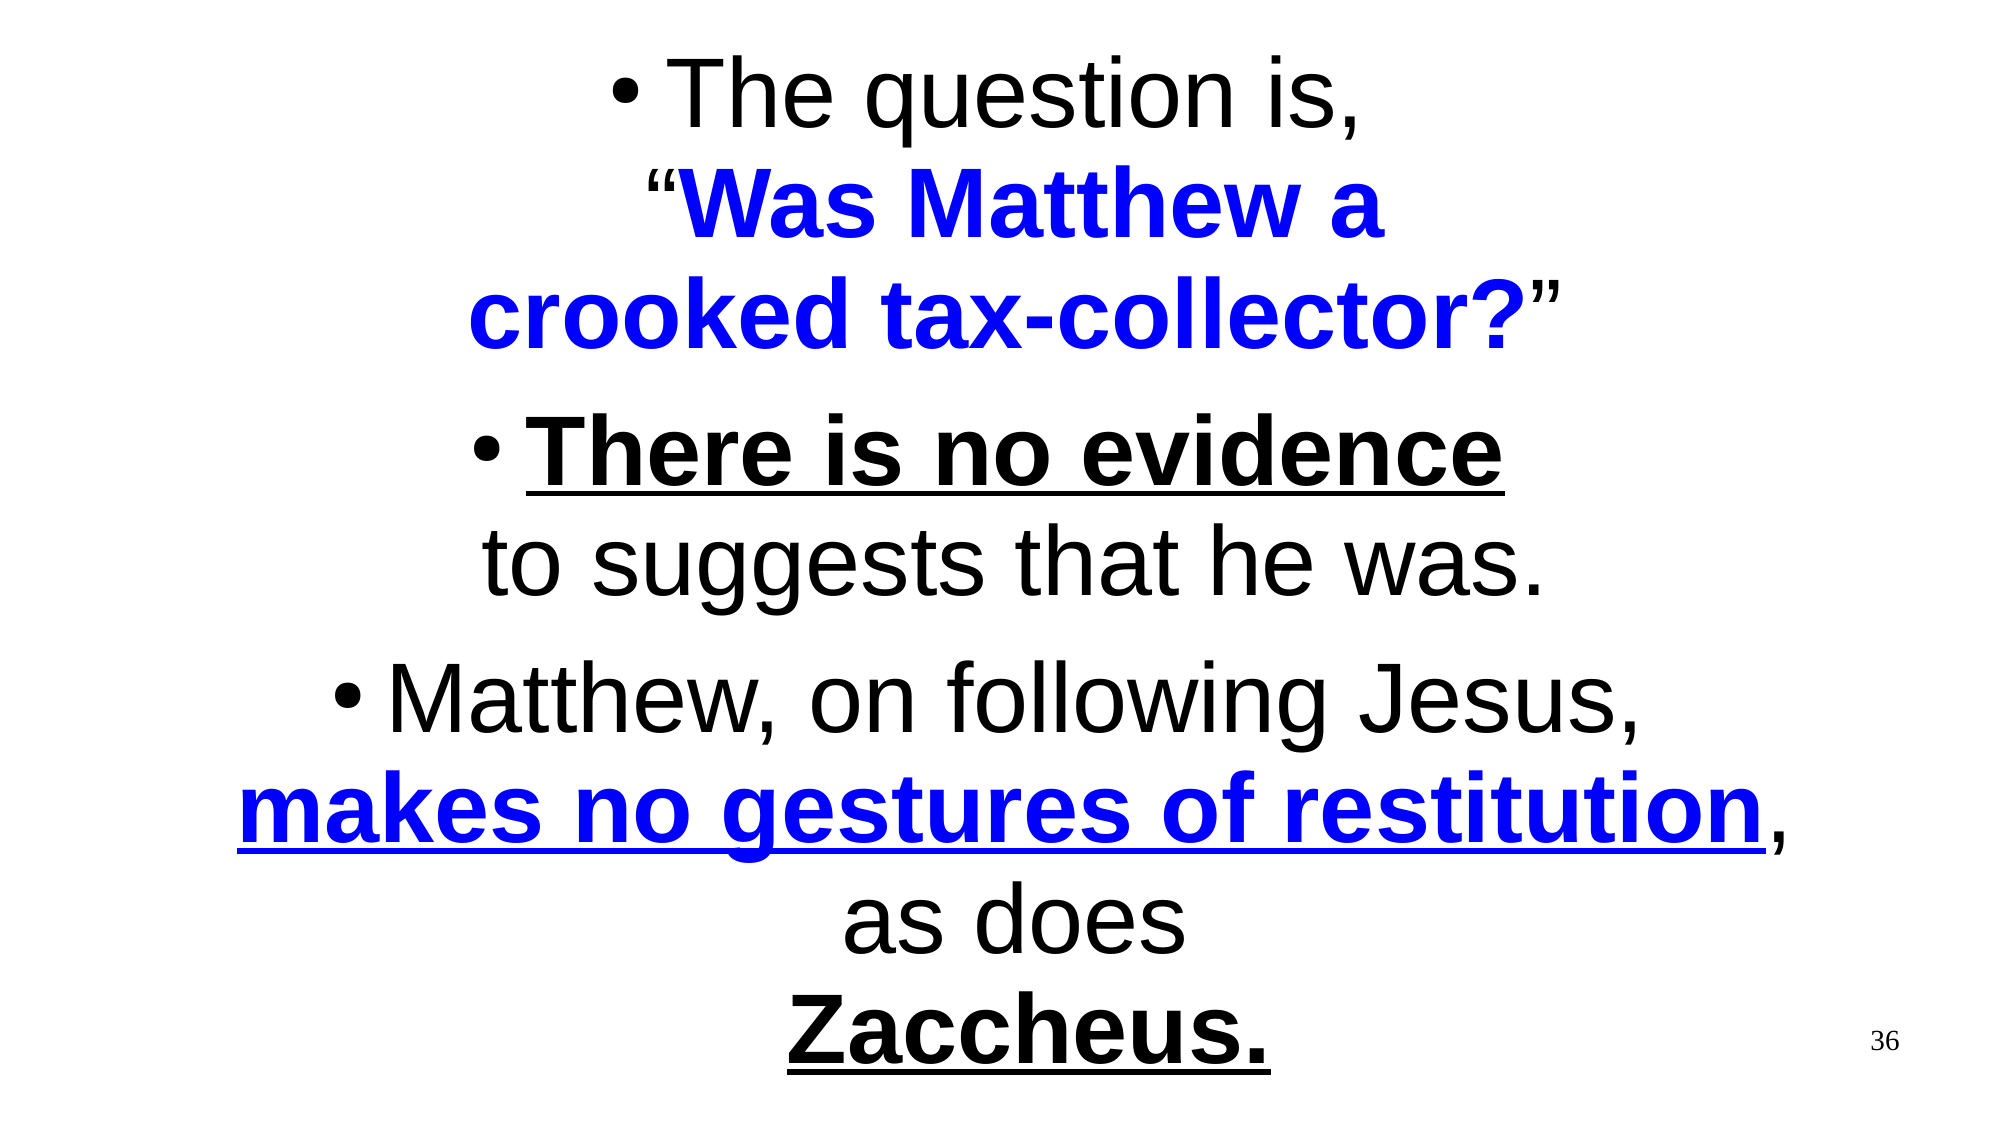

# The question is, “Was Matthew a crooked tax-collector?”
There is no evidence
to suggests that he was.
Matthew, on following Jesus,
makes no gestures of restitution,
as does
Zaccheus.
36